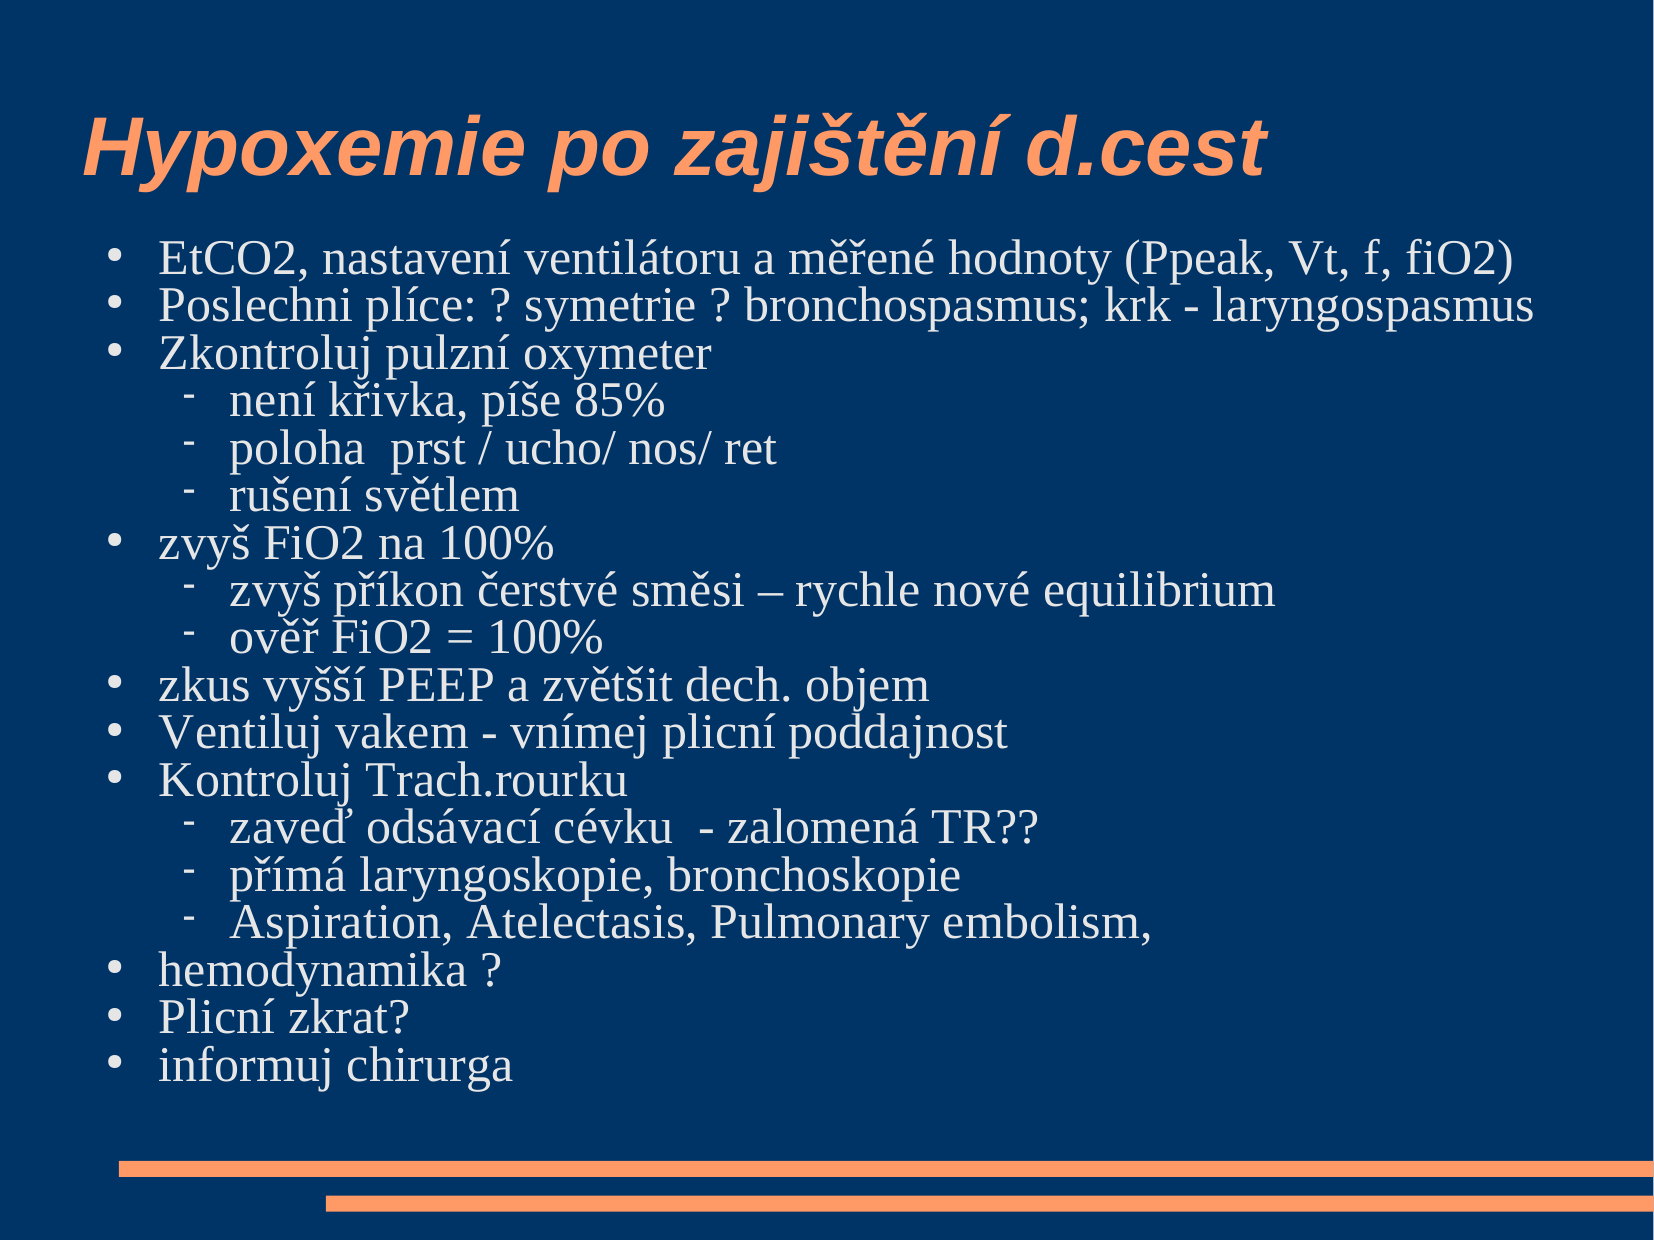

# Hypoxemie po zajištění d.cest
EtCO2, nastavení ventilátoru a měřené hodnoty (Ppeak, Vt, f, fiO2)
Poslechni plíce: ? symetrie ? bronchospasmus; krk - laryngospasmus
Zkontroluj pulzní oxymeter
není křivka, píše 85%
poloha prst / ucho/ nos/ ret
rušení světlem
zvyš FiO2 na 100%
zvyš příkon čerstvé směsi – rychle nové equilibrium
ověř FiO2 = 100%
zkus vyšší PEEP a zvětšit dech. objem
Ventiluj vakem - vnímej plicní poddajnost
Kontroluj Trach.rourku
zaveď odsávací cévku - zalomená TR??
přímá laryngoskopie, bronchoskopie
Aspiration, Atelectasis, Pulmonary embolism,
hemodynamika ?
Plicní zkrat?
informuj chirurga